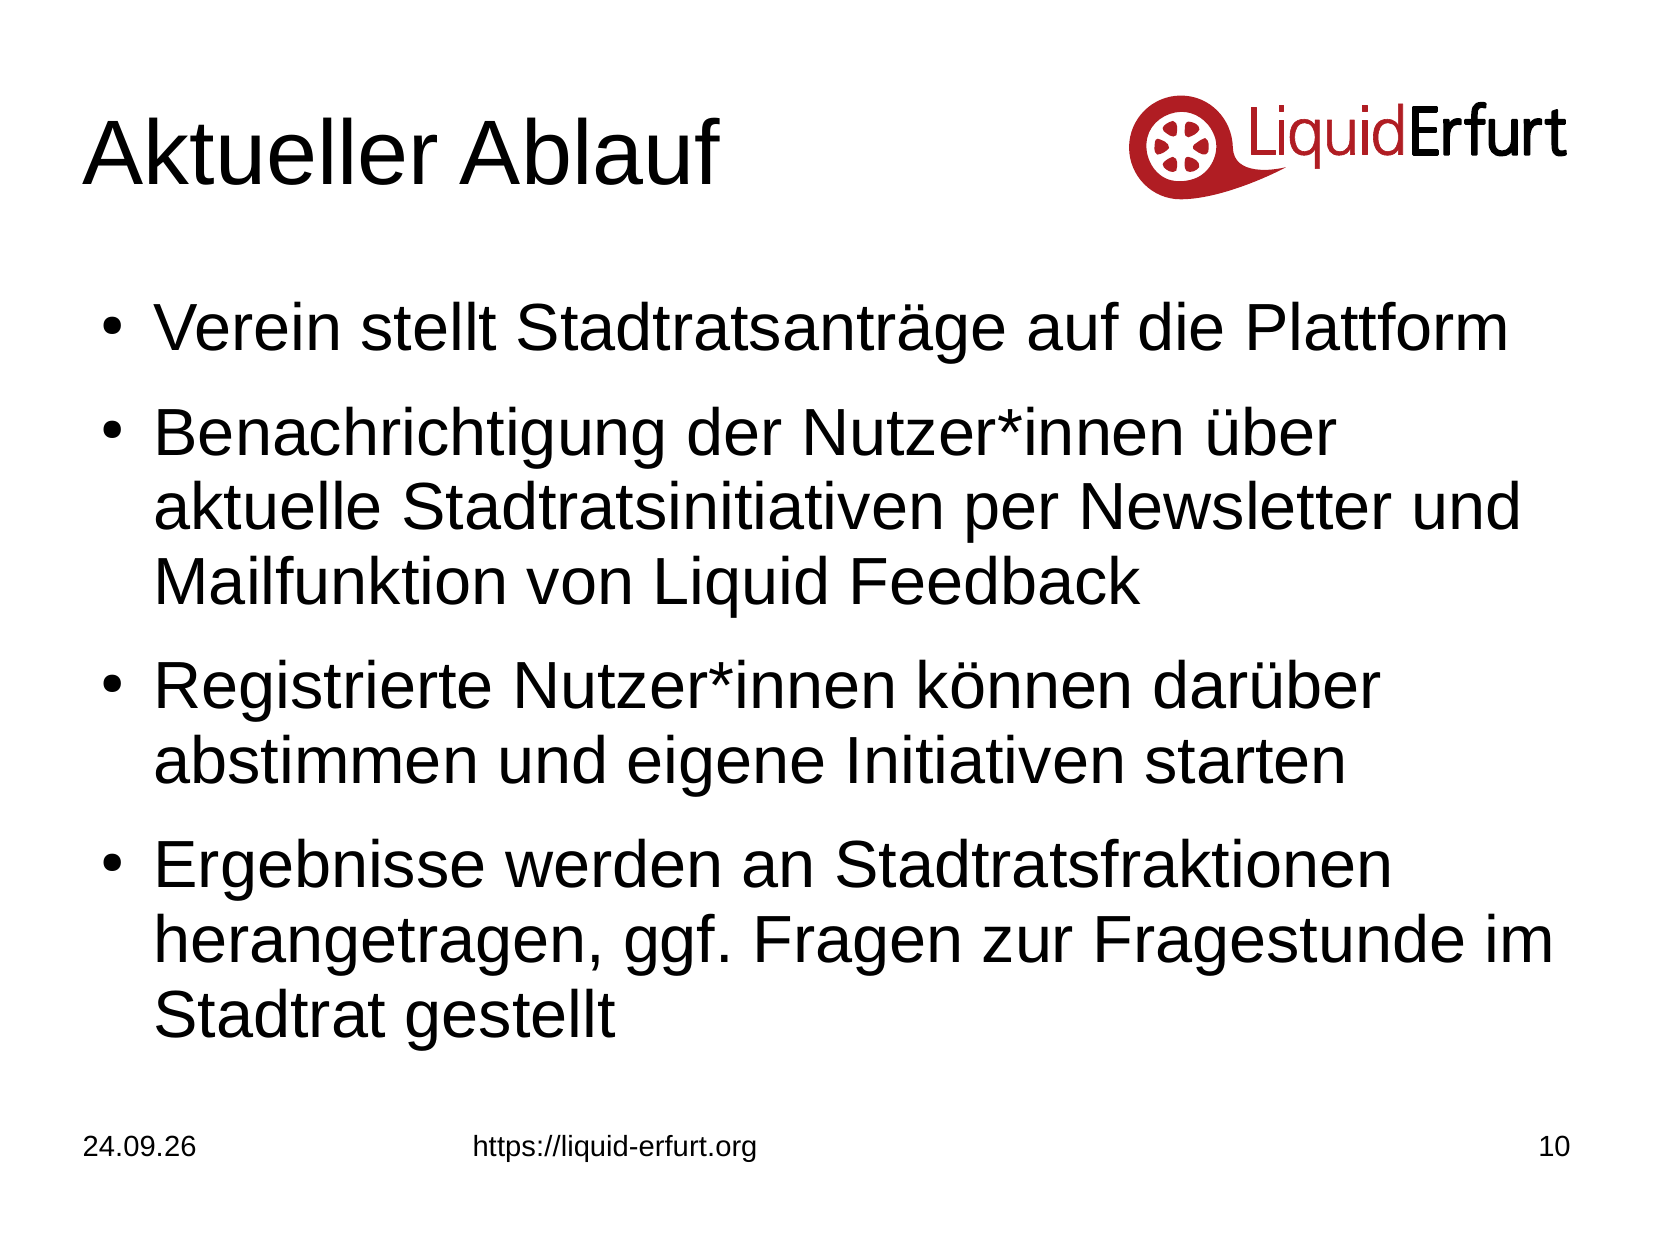

# Aktueller Ablauf
Verein stellt Stadtratsanträge auf die Plattform
Benachrichtigung der Nutzer*innen über aktuelle Stadtratsinitiativen per Newsletter und Mailfunktion von Liquid Feedback
Registrierte Nutzer*innen können darüber abstimmen und eigene Initiativen starten
Ergebnisse werden an Stadtratsfraktionen herangetragen, ggf. Fragen zur Fragestunde im Stadtrat gestellt
https://liquid-erfurt.org
10